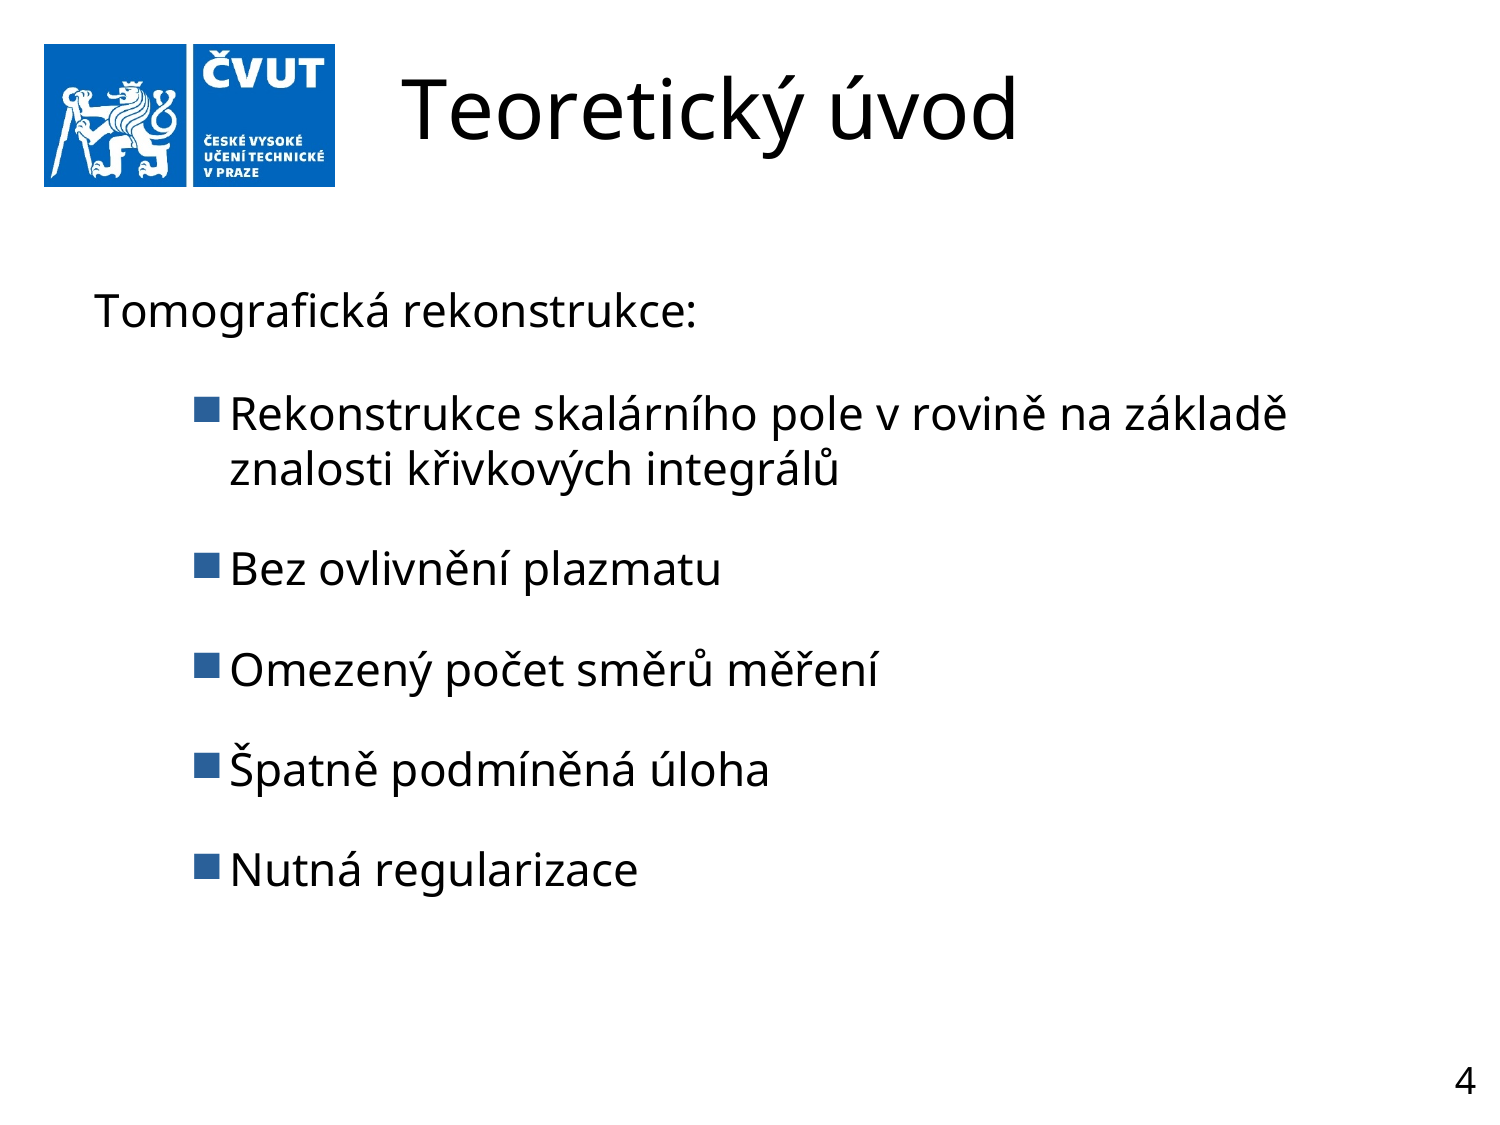

# Teoretický úvod
Tomografická rekonstrukce:
Rekonstrukce skalárního pole v rovině na základě znalosti křivkových integrálů
Bez ovlivnění plazmatu
Omezený počet směrů měření
Špatně podmíněná úloha
Nutná regularizace